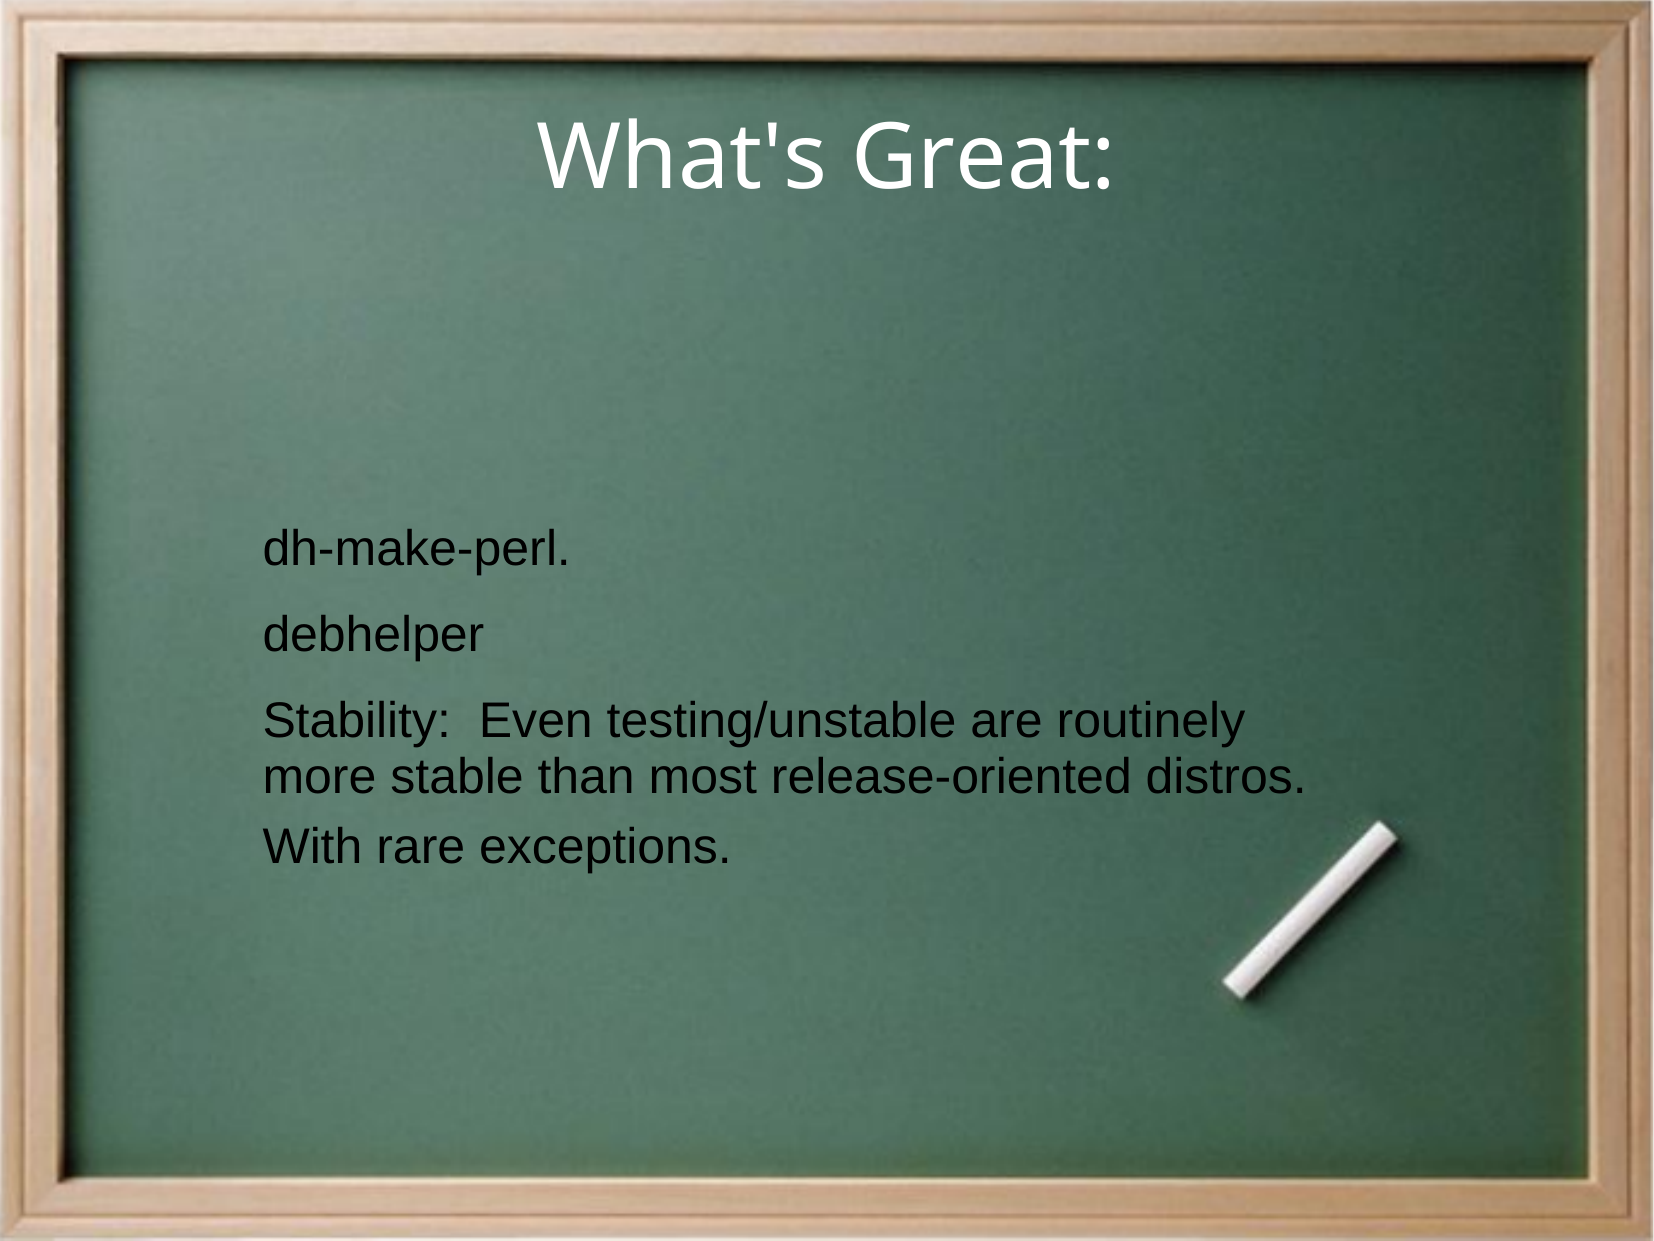

# What's Great:
dh-make-perl.
debhelper
Stability: Even testing/unstable are routinely more stable than most release-oriented distros. With rare exceptions.